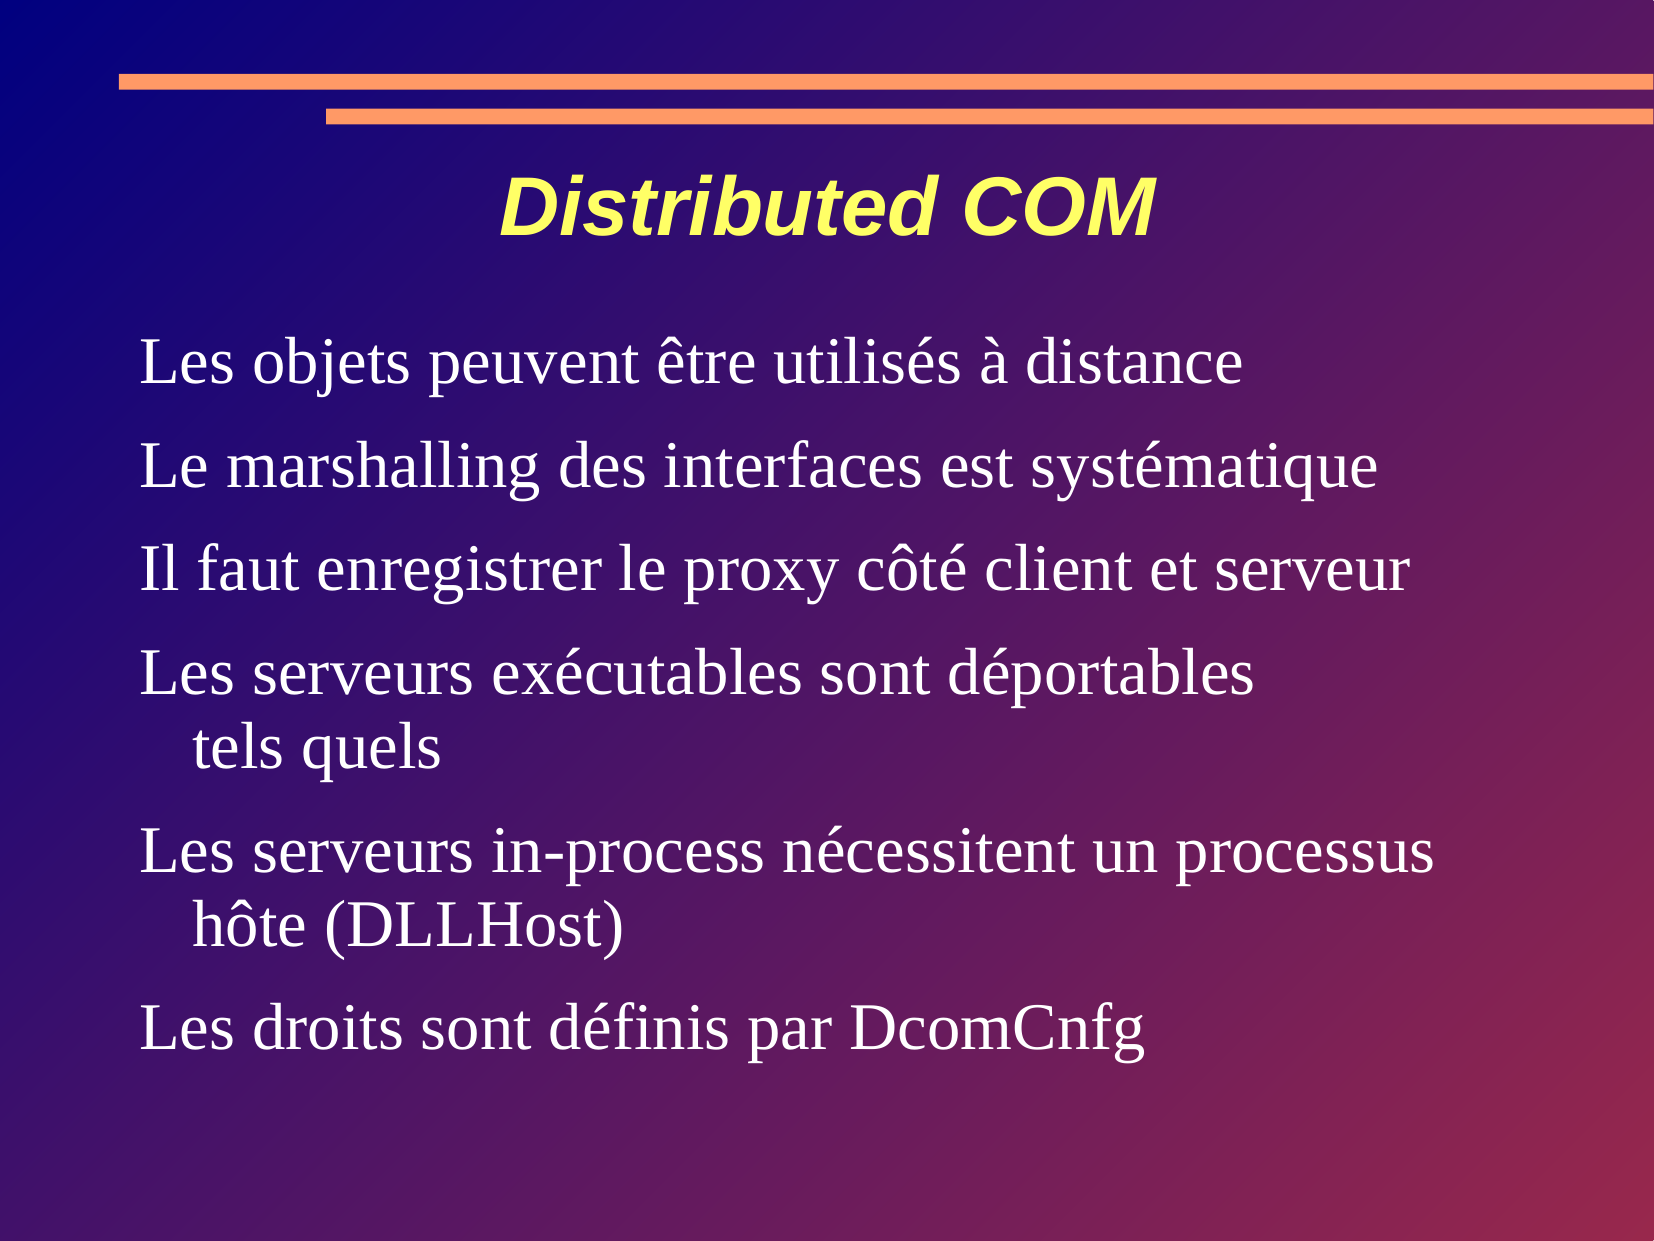

# Distributed COM
Les objets peuvent être utilisés à distance
Le marshalling des interfaces est systématique
Il faut enregistrer le proxy côté client et serveur
Les serveurs exécutables sont déportables
tels quels
Les serveurs in-process nécessitent un processus hôte (DLLHost)
Les droits sont définis par DcomCnfg